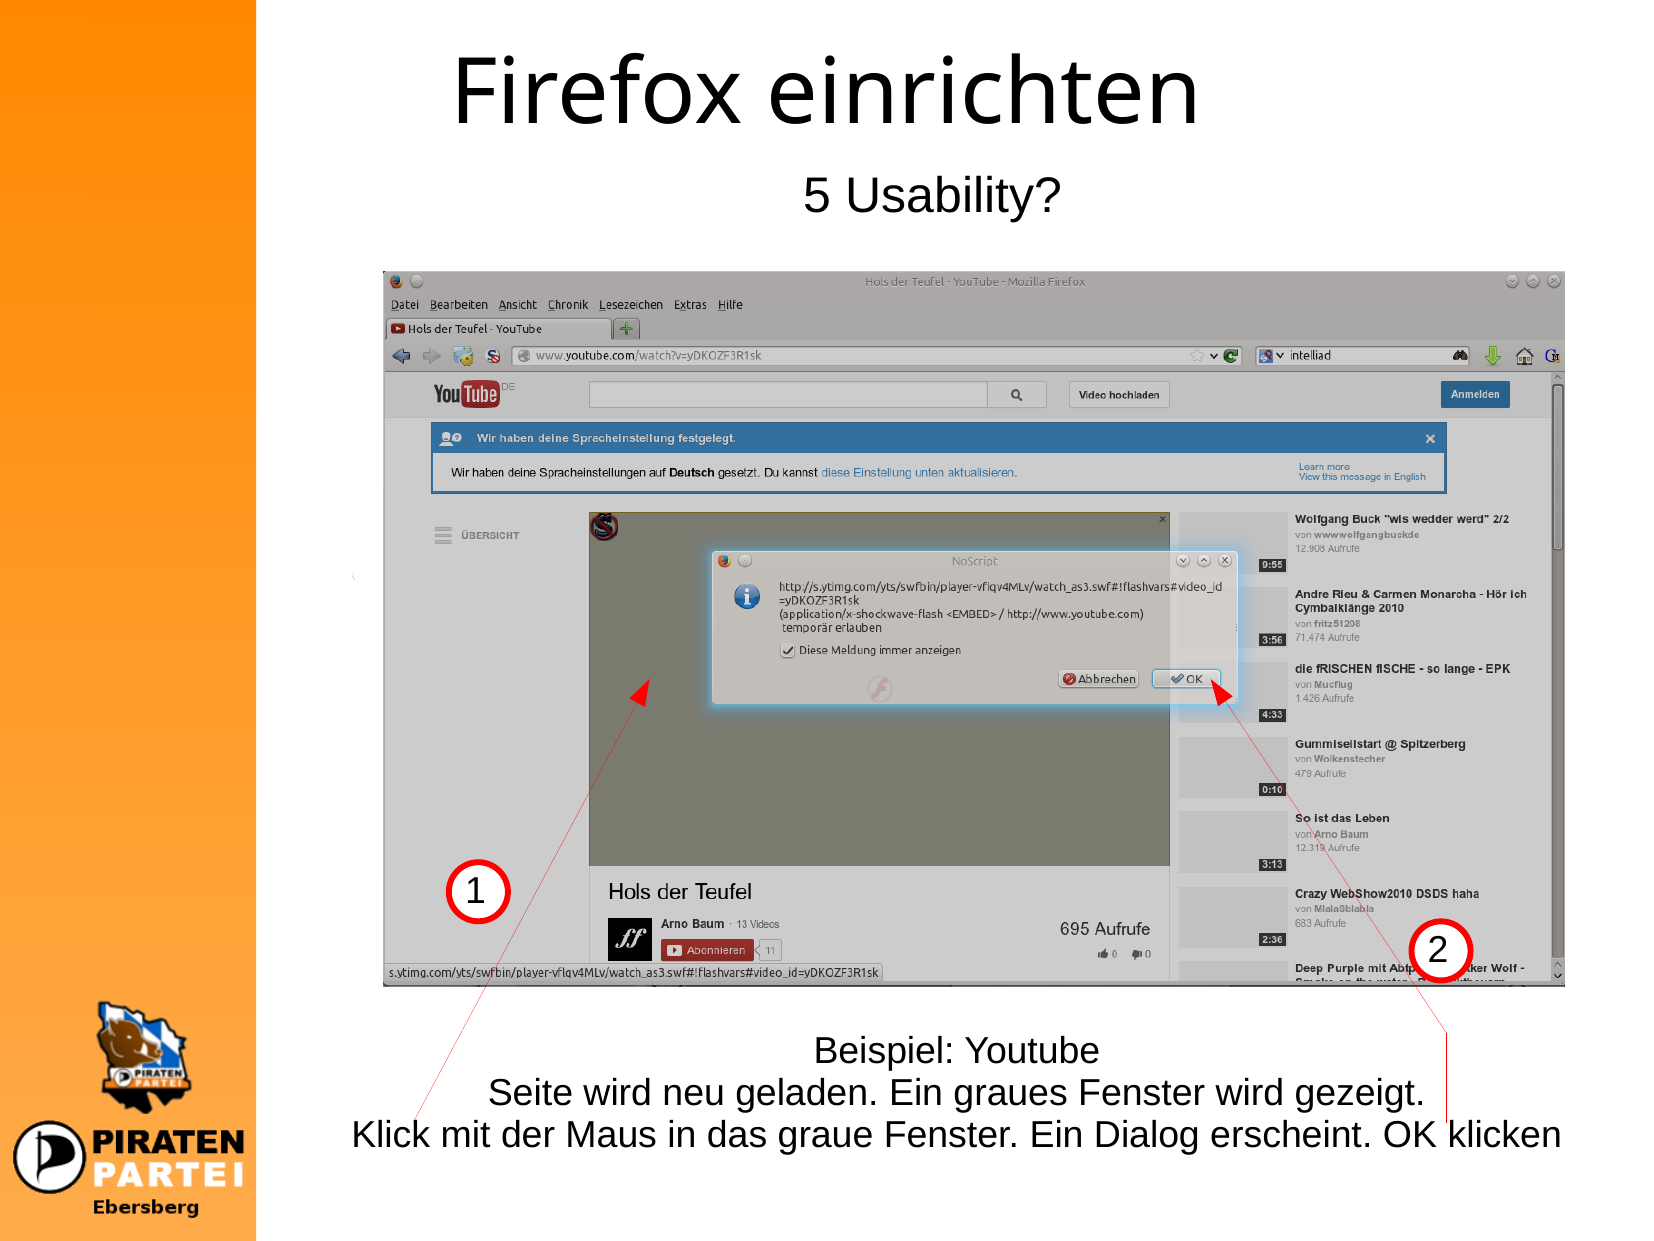

# Firefox einrichten
5 Usability?
1
2
Beispiel: Youtube
Seite wird neu geladen. Ein graues Fenster wird gezeigt.
Klick mit der Maus in das graue Fenster. Ein Dialog erscheint. OK klicken